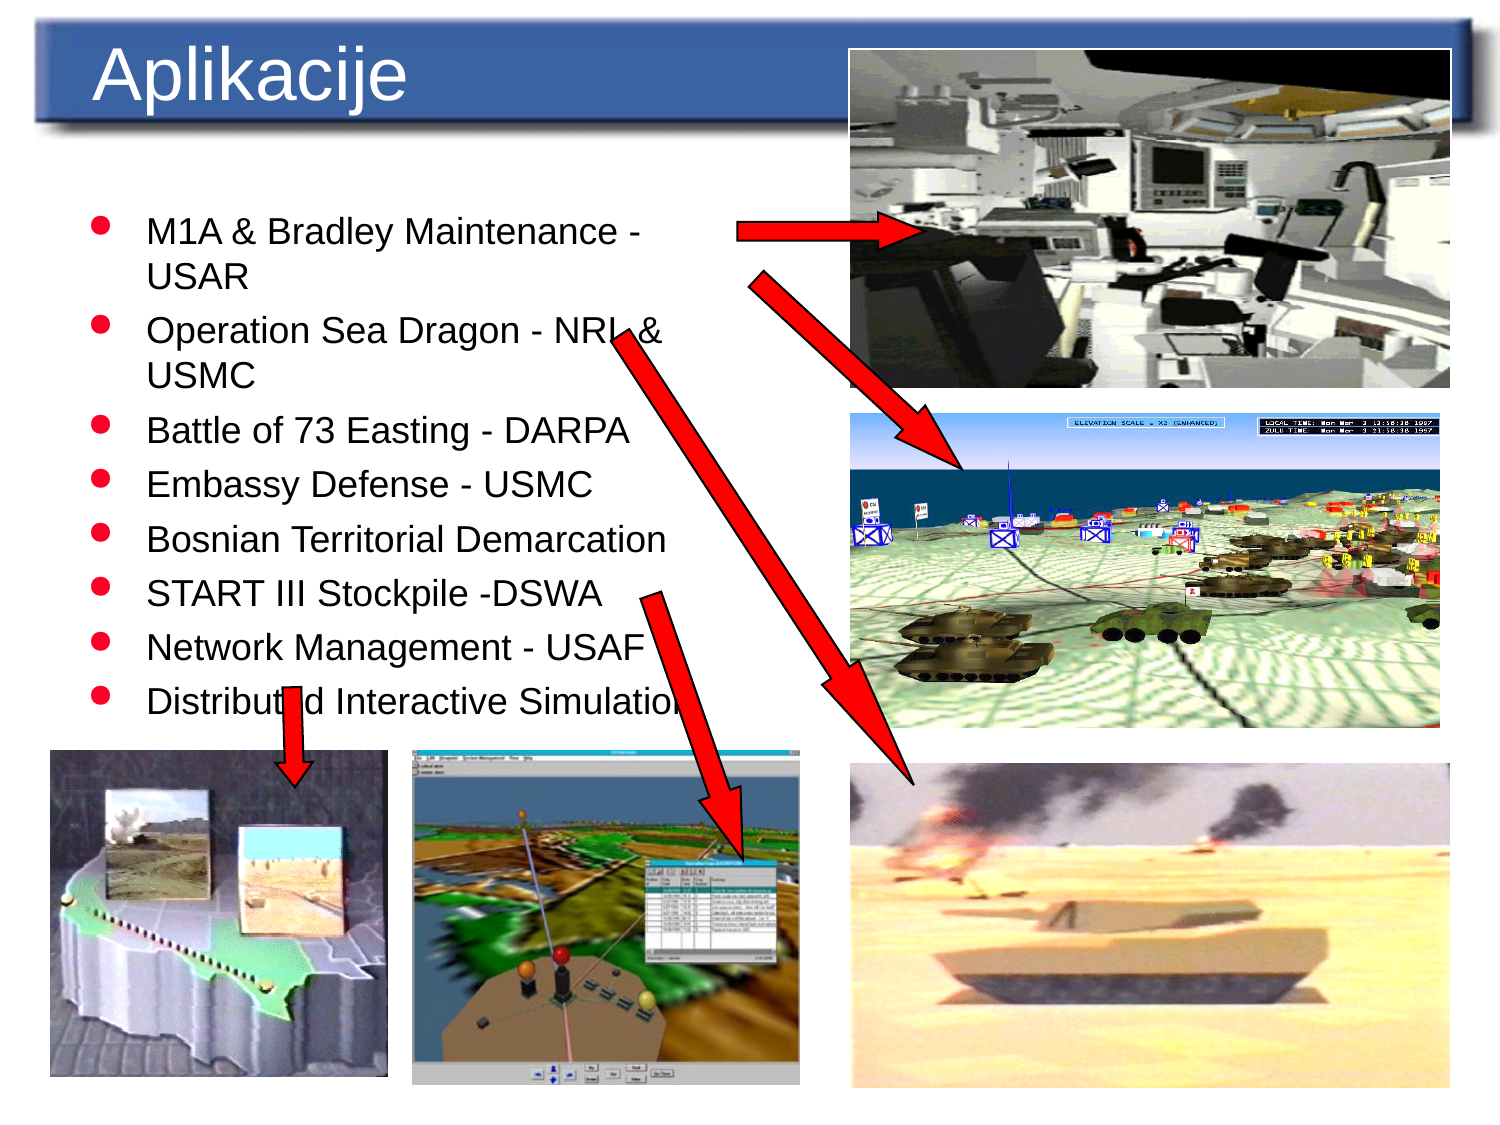

# Aplikacije
M1A & Bradley Maintenance - USAR
Operation Sea Dragon - NRL & USMC
Battle of 73 Easting - DARPA
Embassy Defense - USMC
Bosnian Territorial Demarcation
START III Stockpile -DSWA
Network Management - USAF
Distributed Interactive Simulation